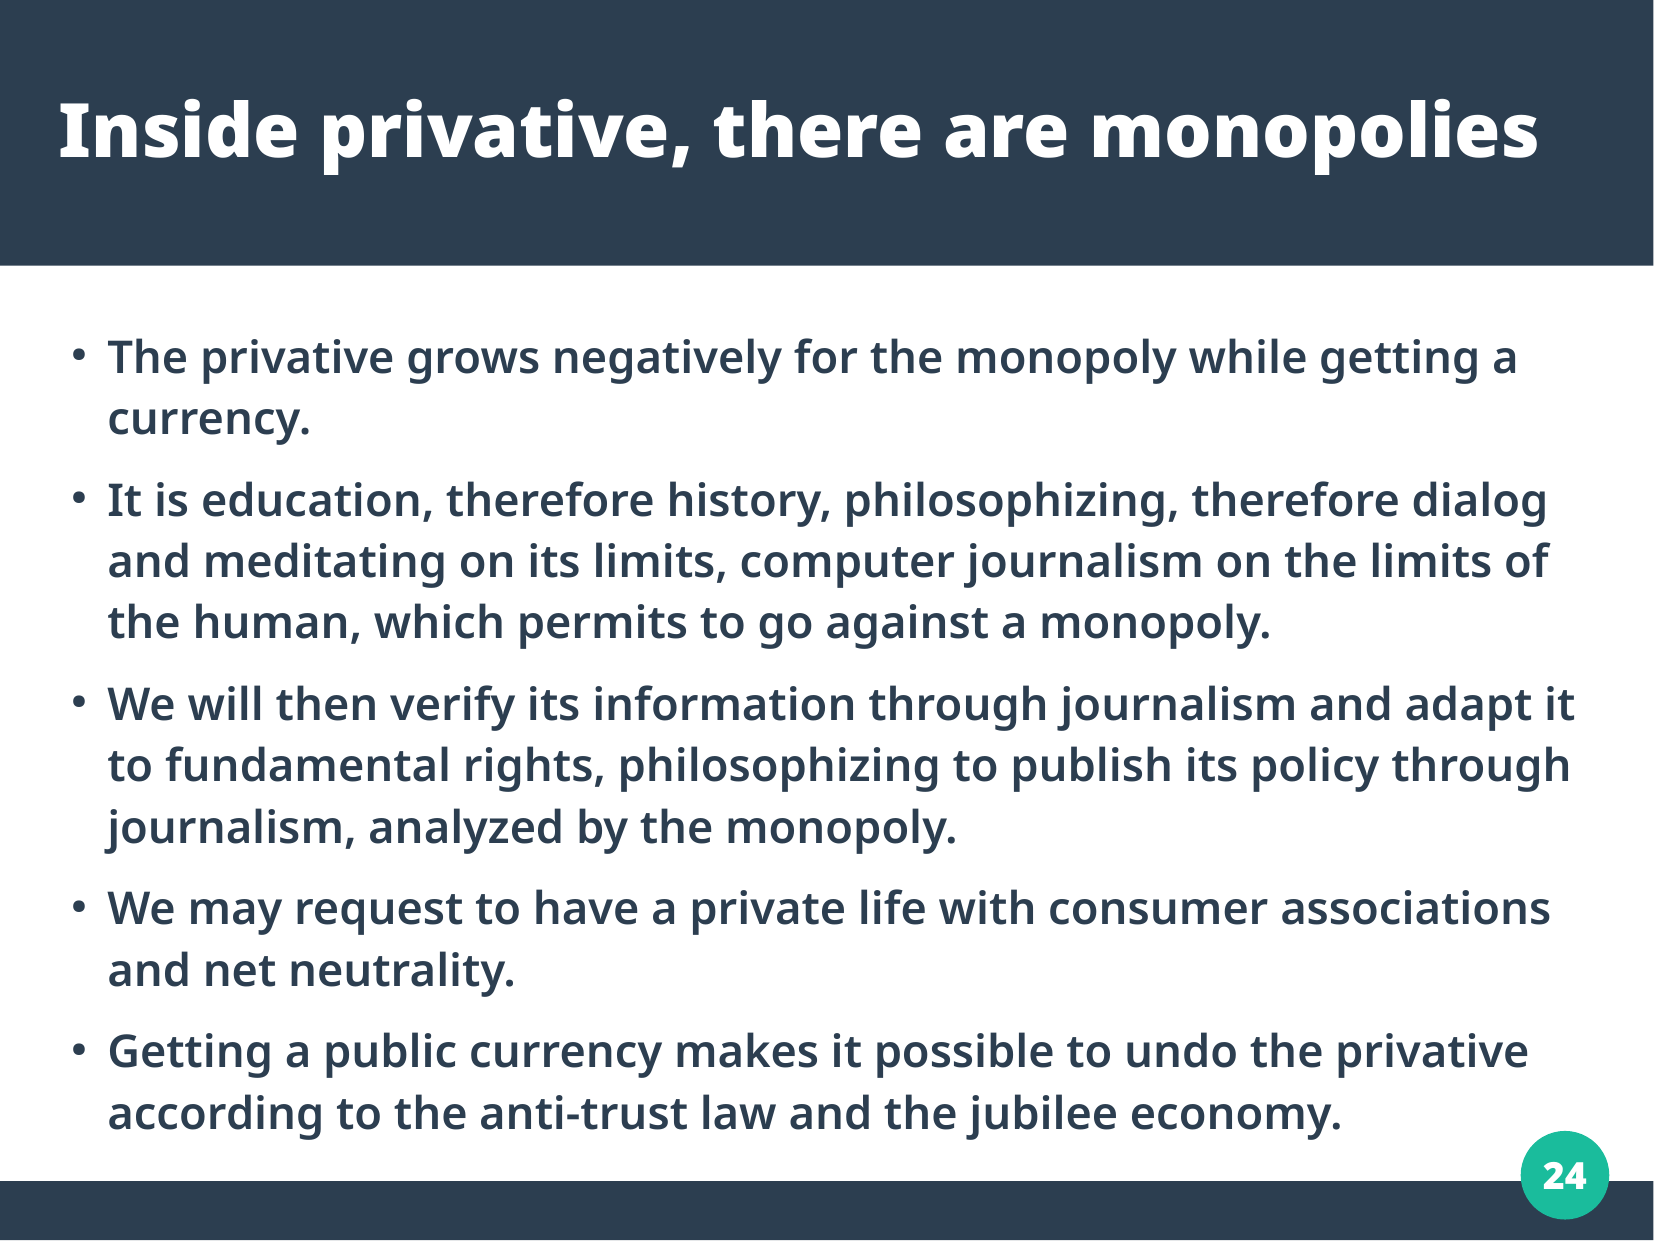

# Inside privative, there are monopolies
The privative grows negatively for the monopoly while getting a currency.
It is education, therefore history, philosophizing, therefore dialog and meditating on its limits, computer journalism on the limits of the human, which permits to go against a monopoly.
We will then verify its information through journalism and adapt it to fundamental rights, philosophizing to publish its policy through journalism, analyzed by the monopoly.
We may request to have a private life with consumer associations and net neutrality.
Getting a public currency makes it possible to undo the privative according to the anti-trust law and the jubilee economy.
24